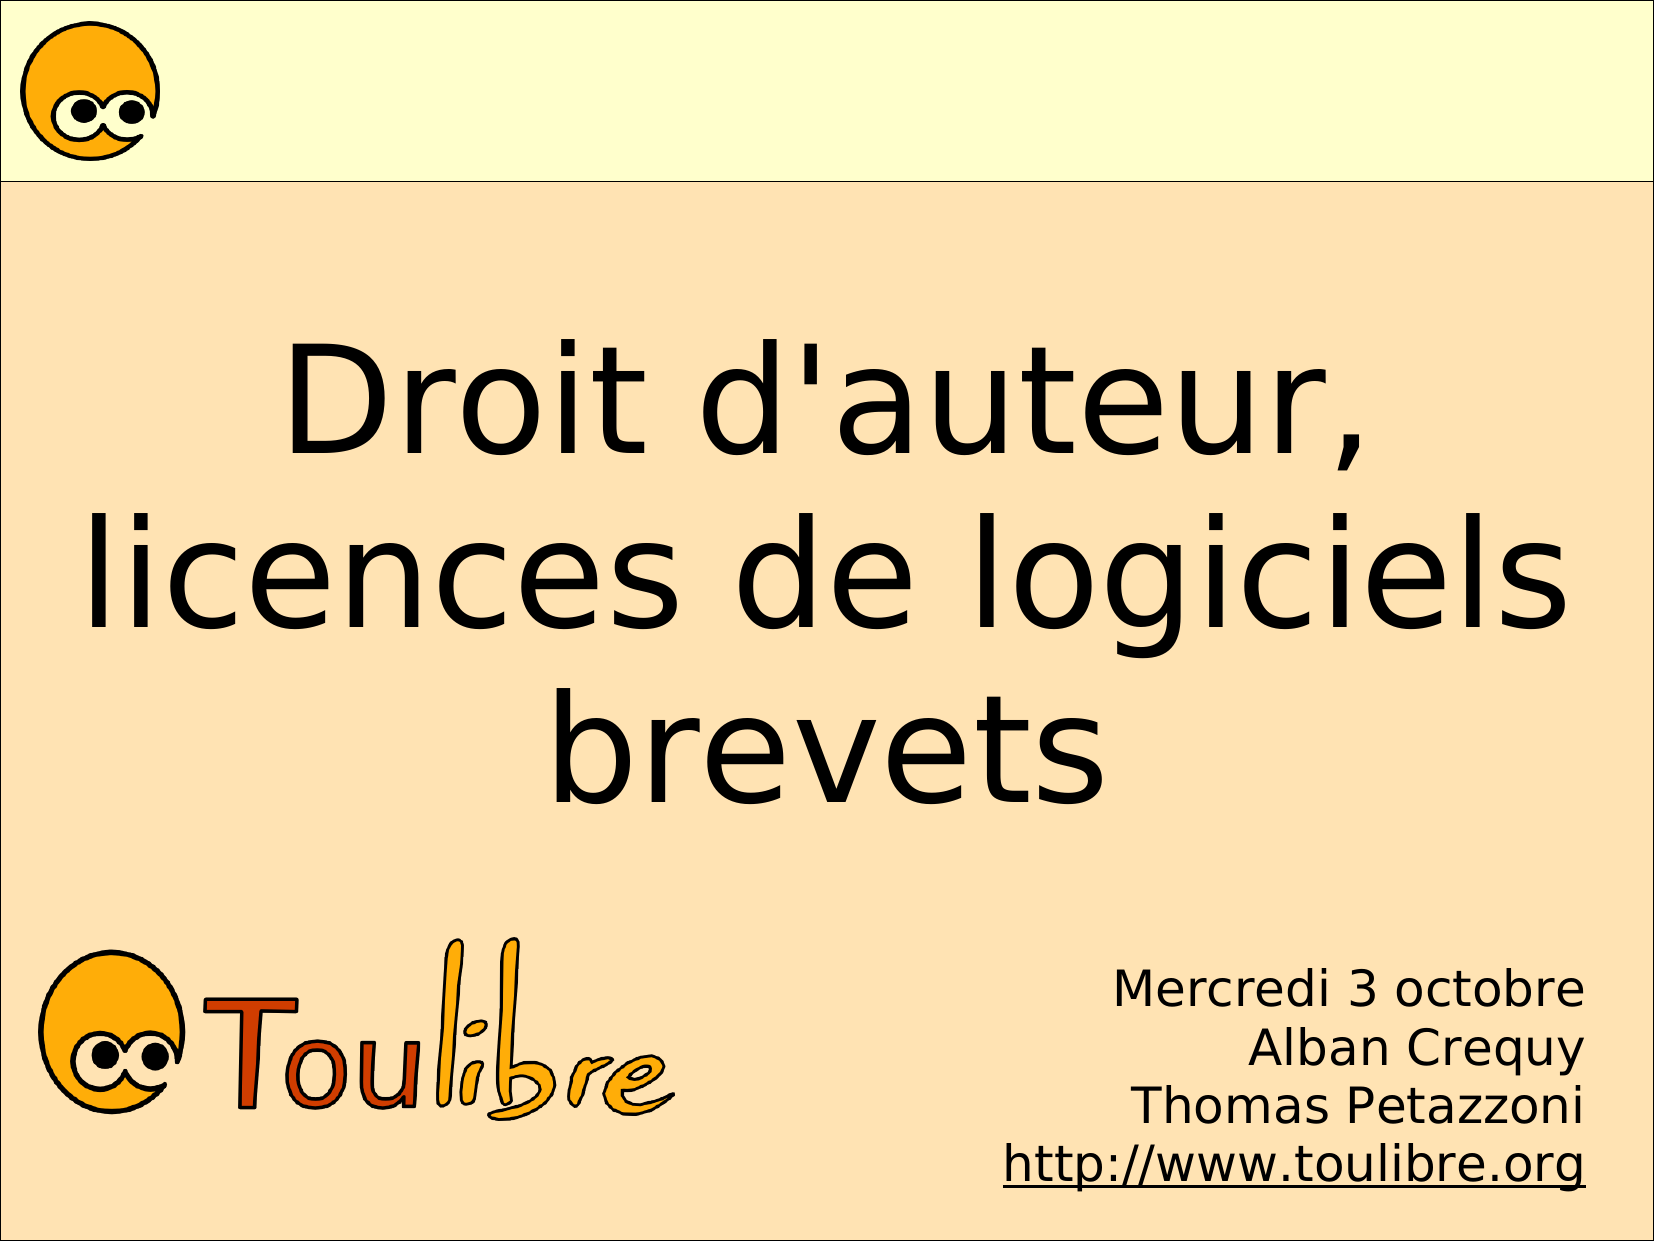

Droit d'auteur,
licences de logiciels
brevets
Mercredi 3 octobre
Alban Crequy
Thomas Petazzoni
http://www.toulibre.org